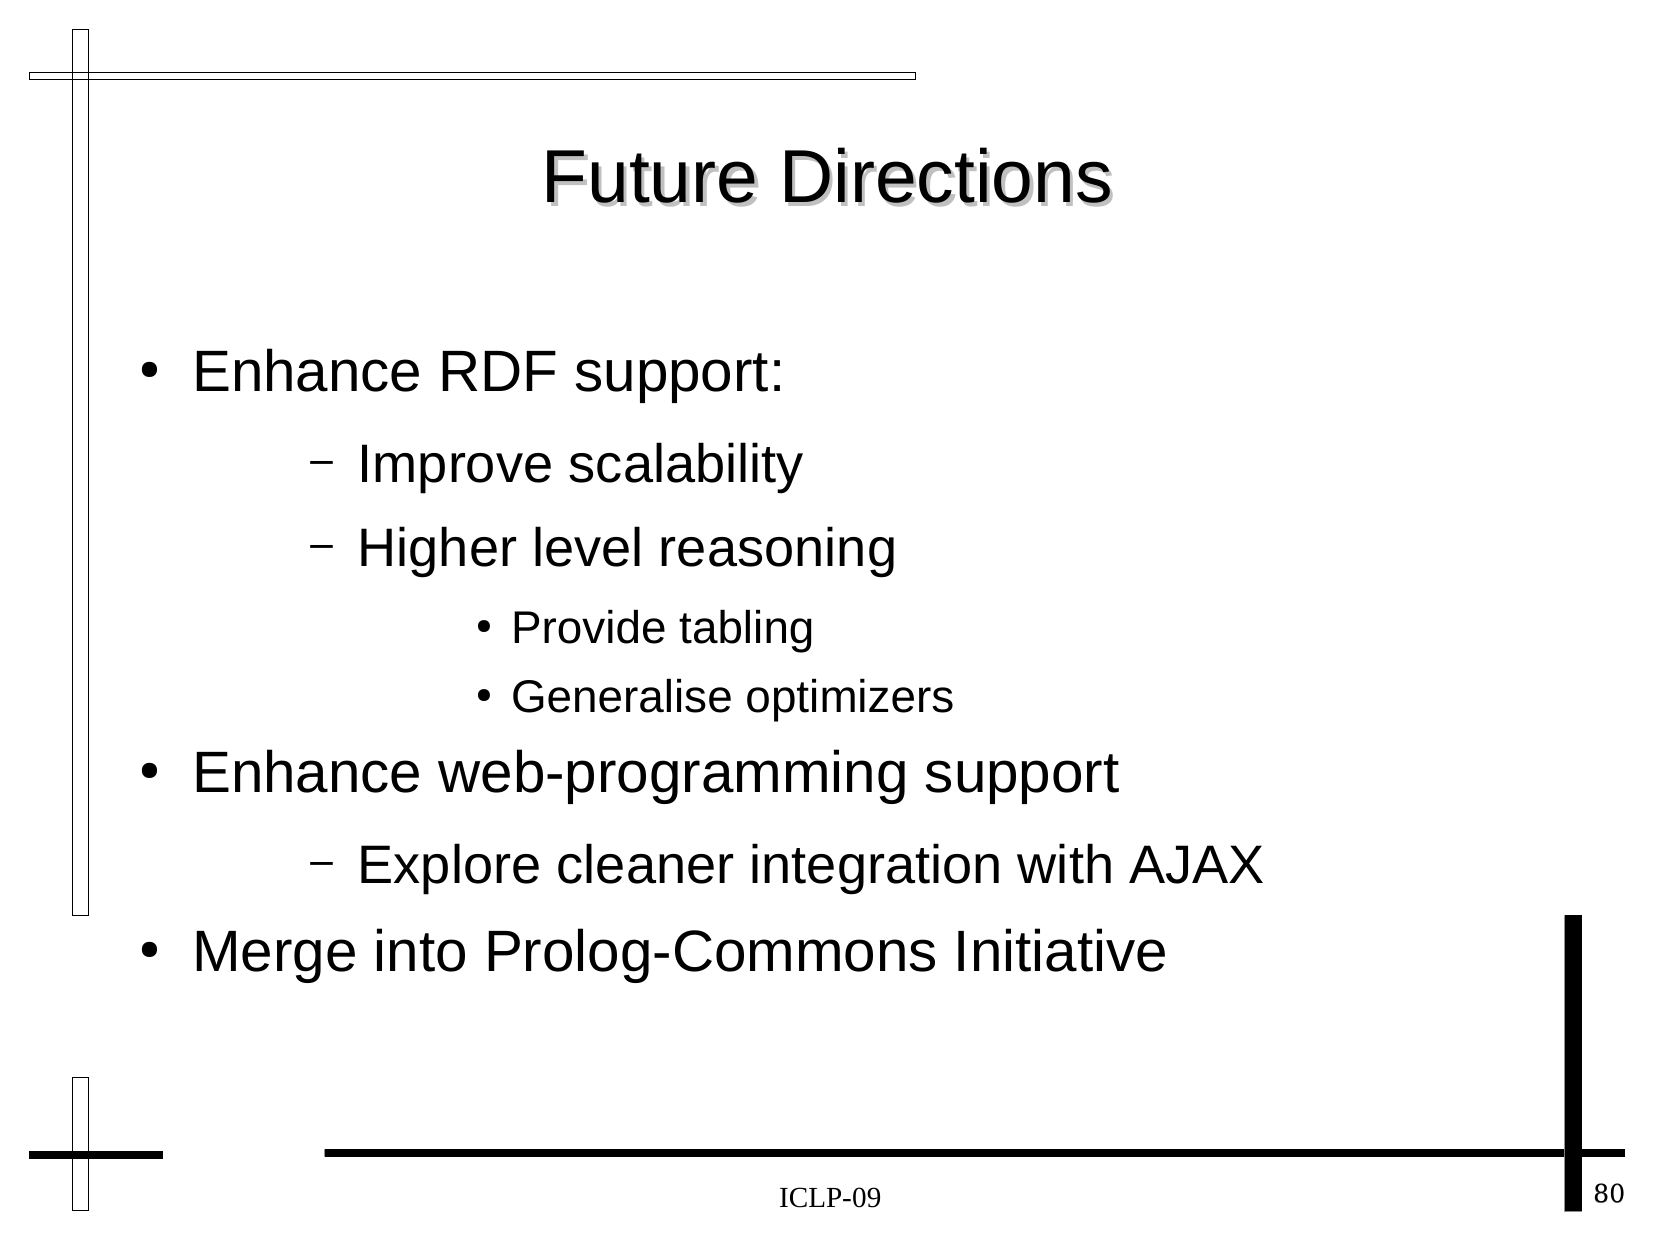

# Future Directions
Enhance RDF support:
Improve scalability
Higher level reasoning
Provide tabling
Generalise optimizers
Enhance web-programming support
Explore cleaner integration with AJAX
Merge into Prolog-Commons Initiative